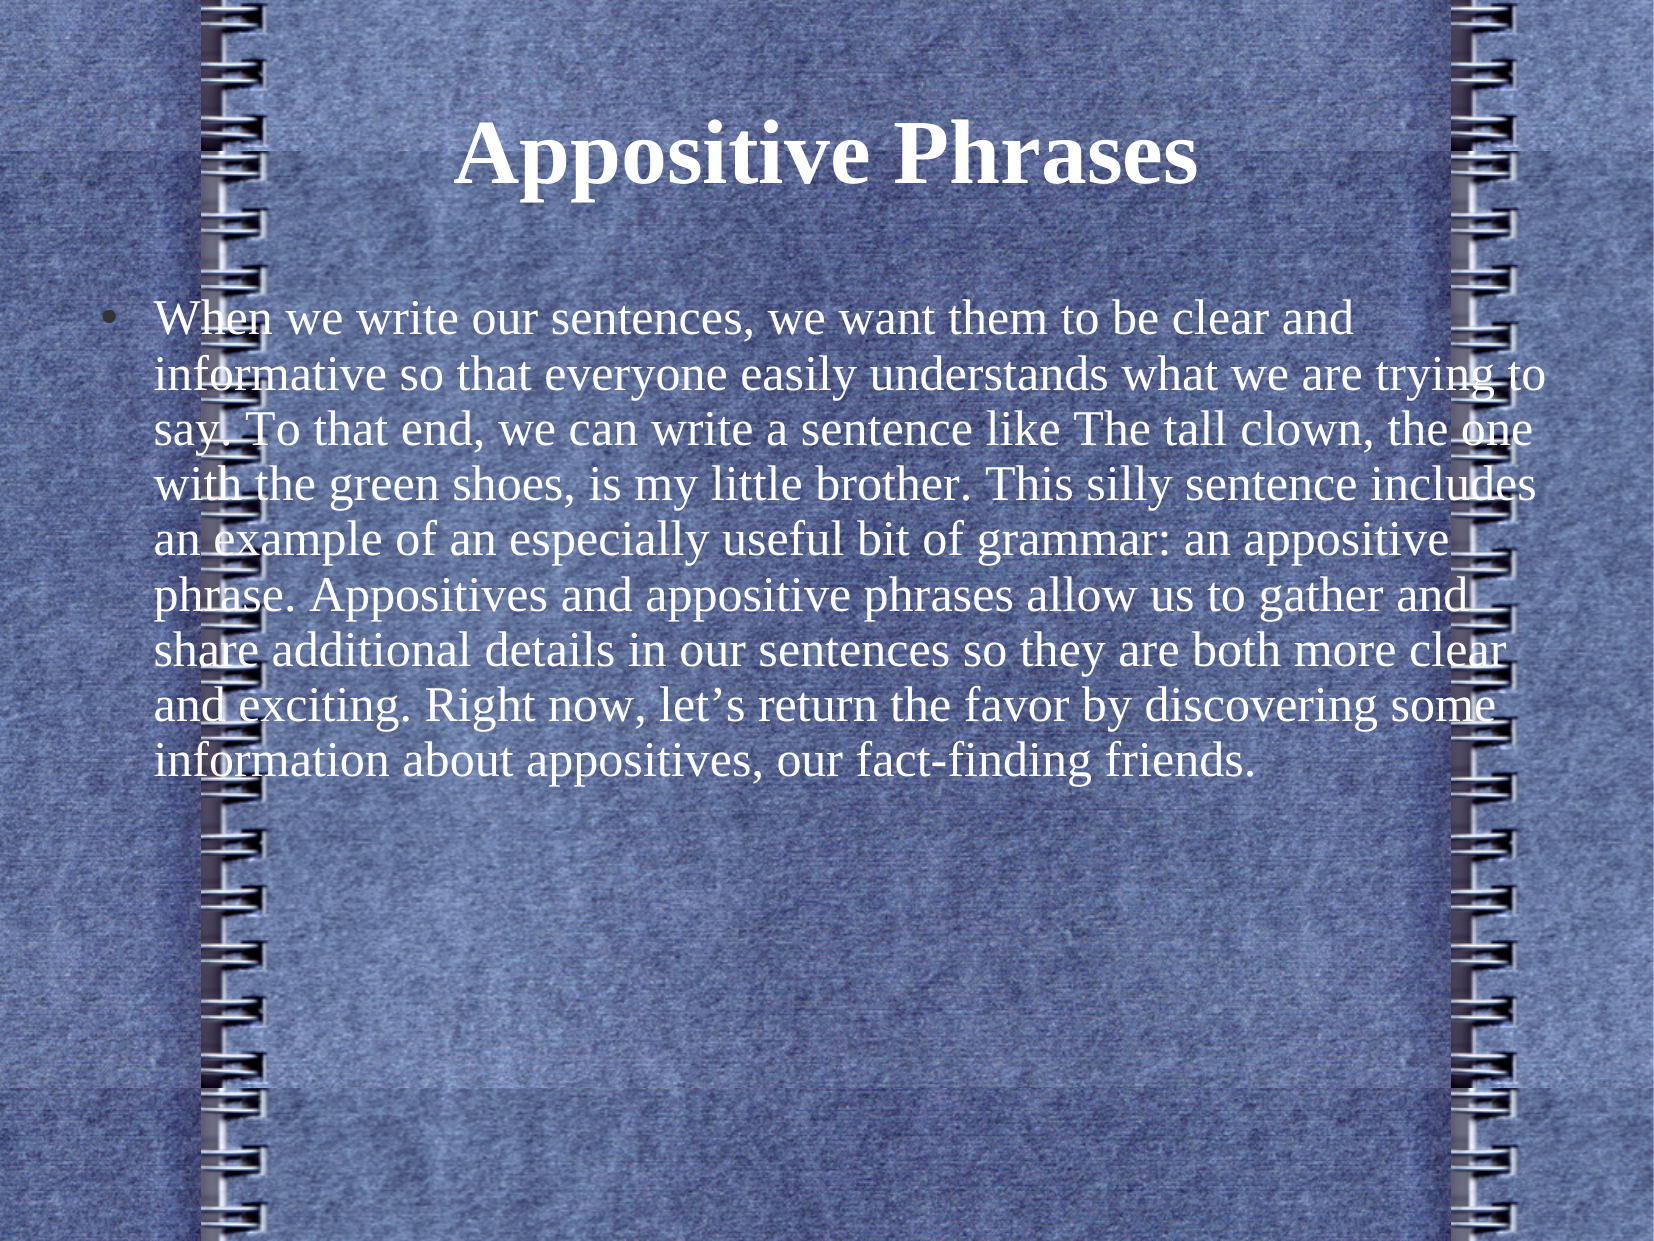

# Appositive Phrases
When we write our sentences, we want them to be clear and informative so that everyone easily understands what we are trying to say. To that end, we can write a sentence like The tall clown, the one with the green shoes, is my little brother. This silly sentence includes an example of an especially useful bit of grammar: an appositive phrase. Appositives and appositive phrases allow us to gather and share additional details in our sentences so they are both more clear and exciting. Right now, let’s return the favor by discovering some information about appositives, our fact-finding friends.